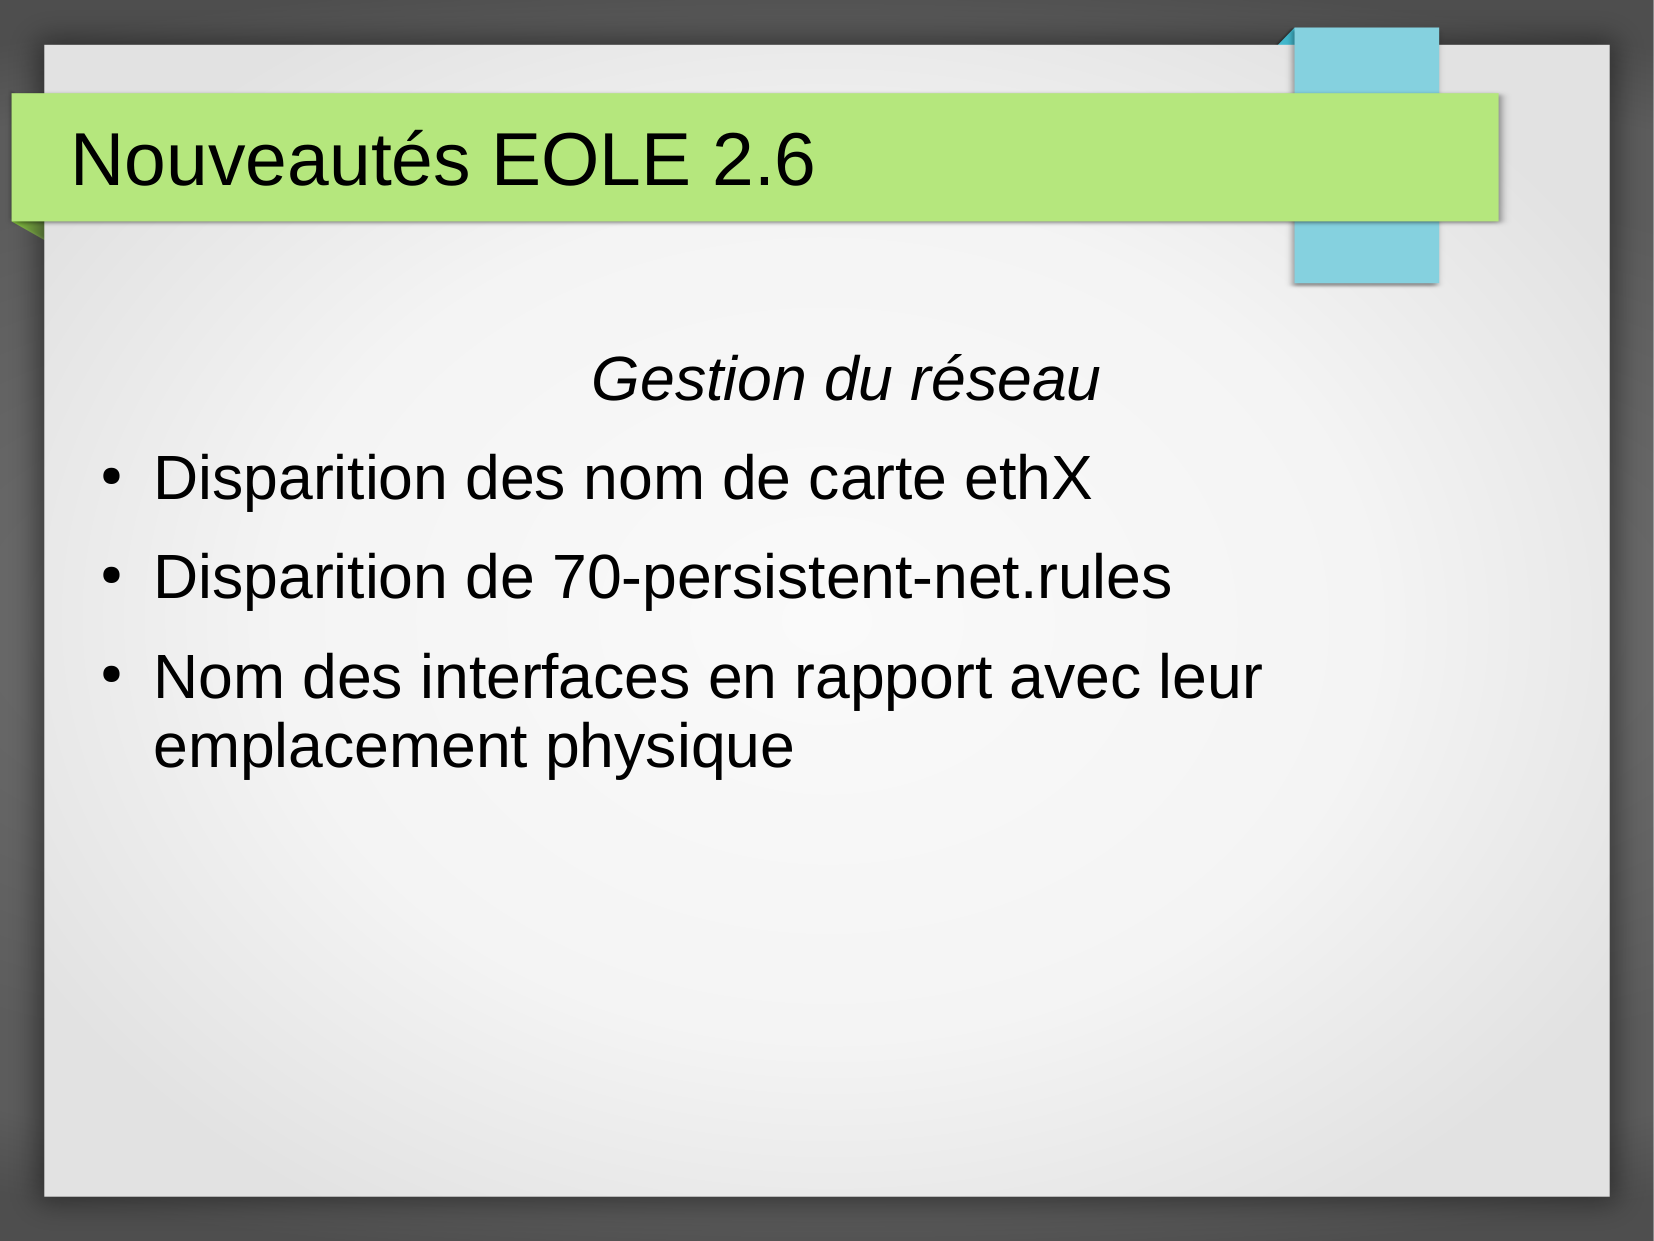

# Nouveautés EOLE 2.6
Gestion du réseau
Disparition des nom de carte ethX
Disparition de 70-persistent-net.rules
Nom des interfaces en rapport avec leur emplacement physique